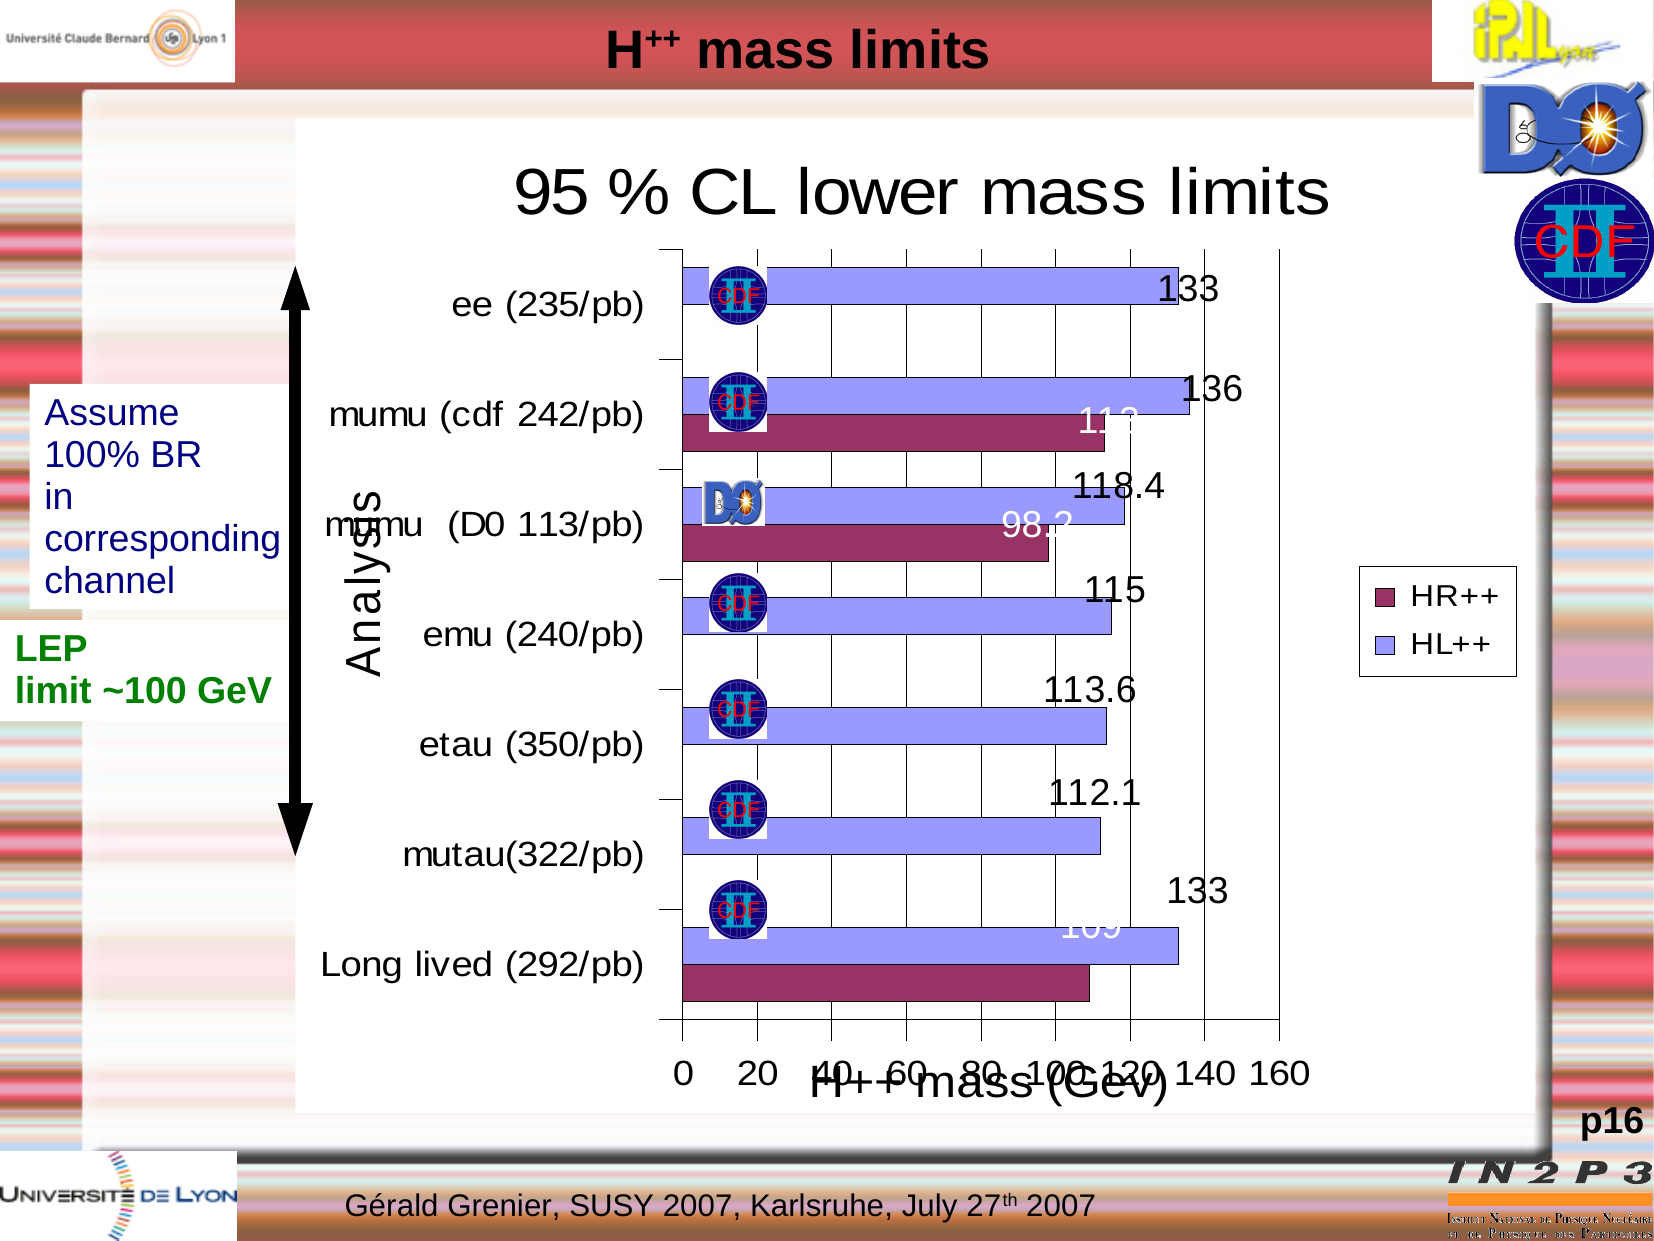

H++ mass limits
### Chart: 95 % CL lower mass limits
| Category | HL++ | HR++ |
|---|---|---|
| ee (235/pb) | 133.0 | None |
| mumu (cdf 242/pb) | 136.0 | 113.0 |
| mumu (D0 113/pb) | 118.4 | 98.2 |
| emu (240/pb) | 115.0 | None |
| etau (350/pb) | 113.6 | None |
| mutau(322/pb) | 112.1 | None |
| Long lived (292/pb) | 133.0 | 109.0 |
133
136
Assume
100% BR
in
corresponding
channel
113
118.4
98.2
115
LEP
limit ~100 GeV
113.6
112.1
133
109